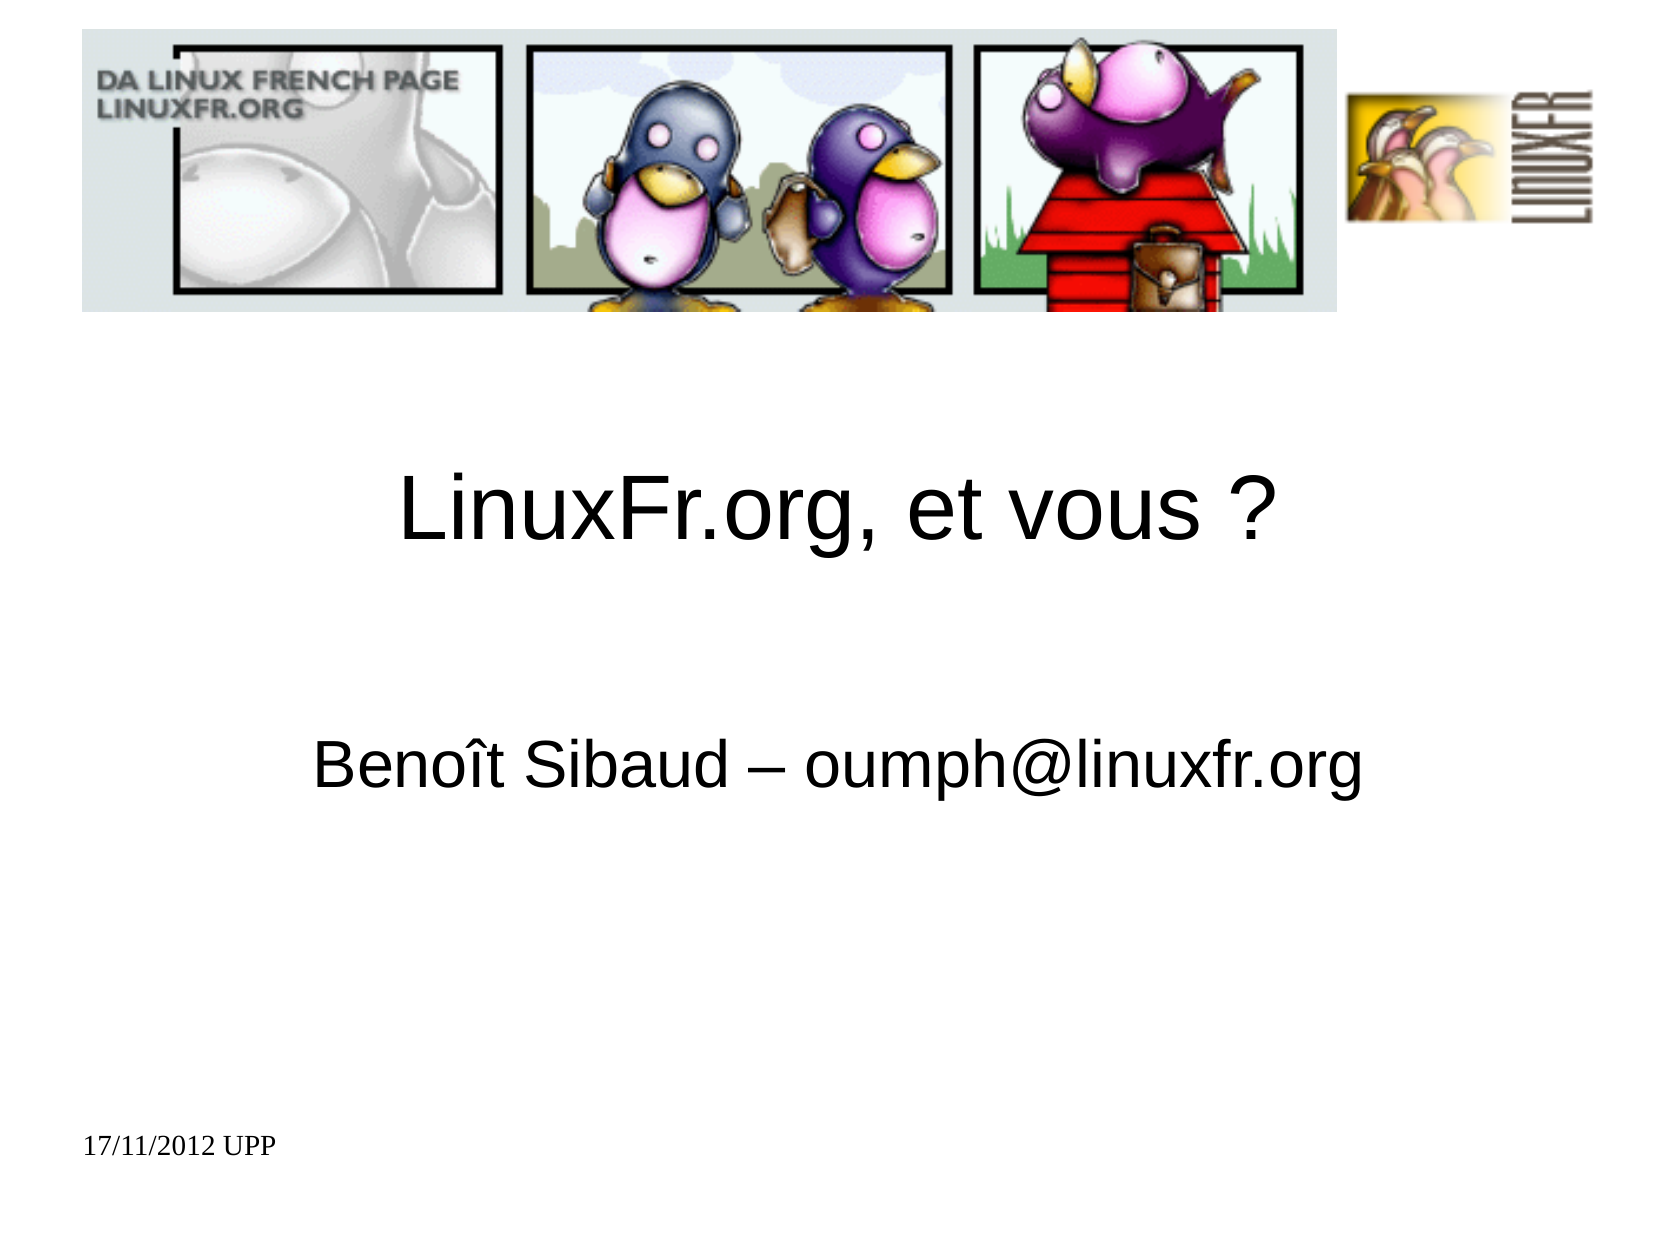

# LinuxFr.org, et vous ?
Benoît Sibaud – oumph@linuxfr.org